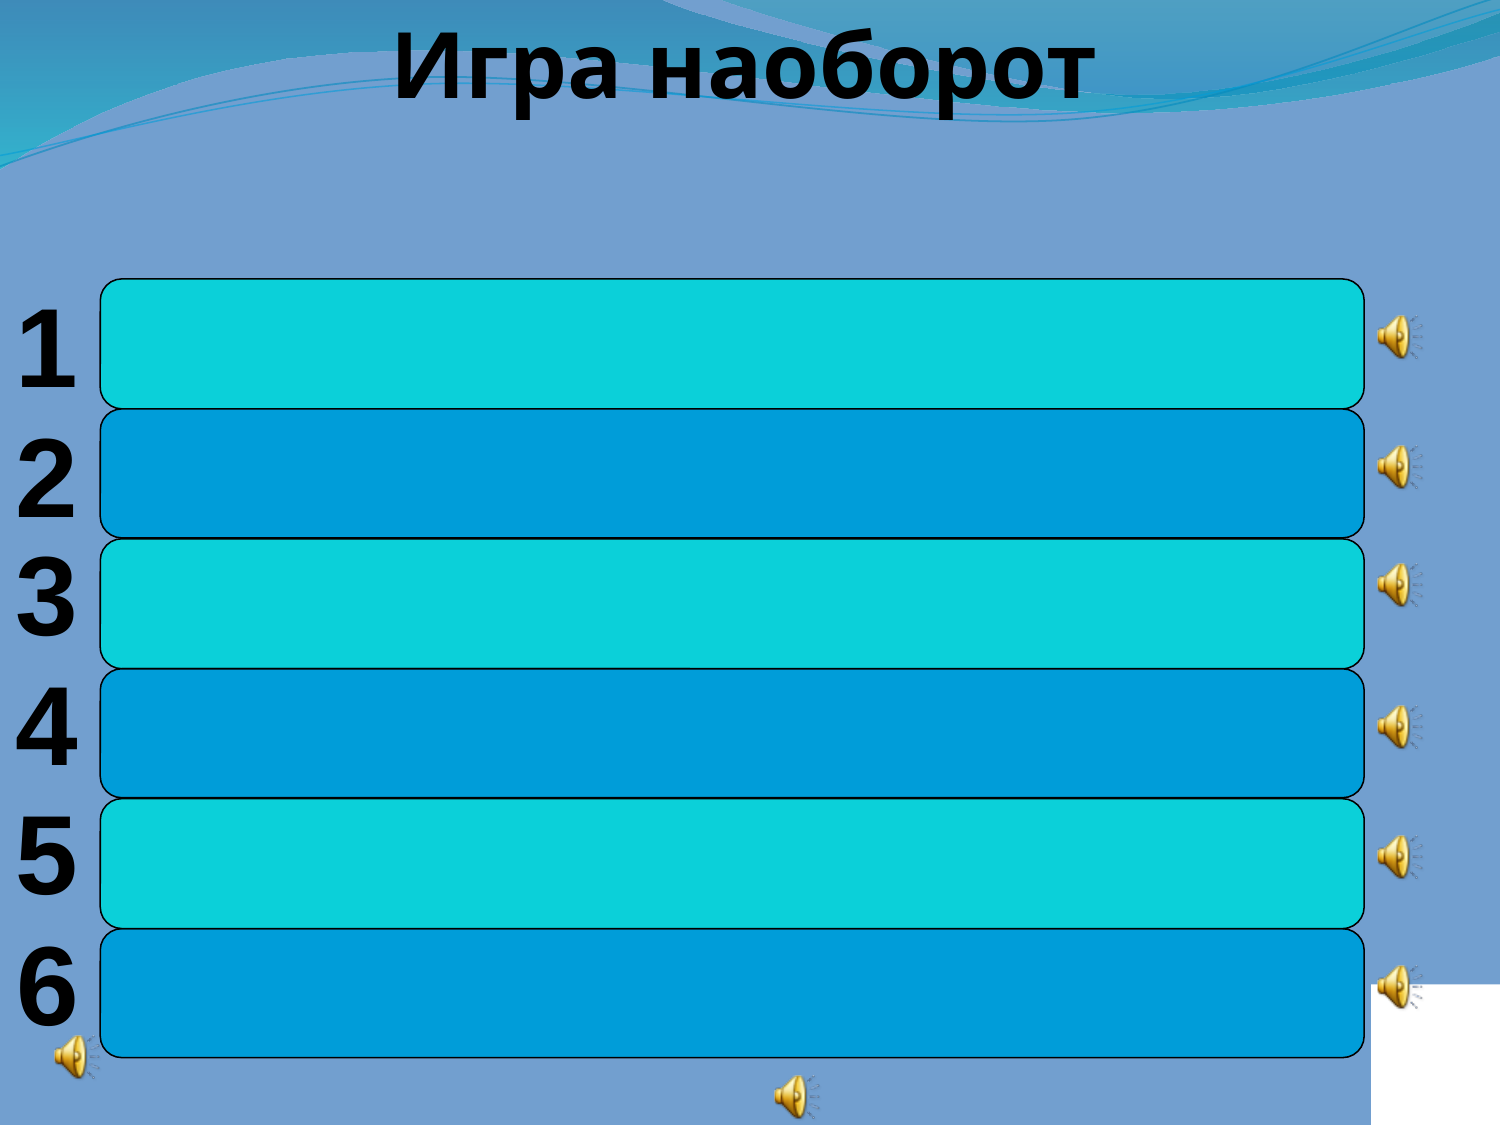

Игра наоборот
Волк и 7 козлят 15
Али – баба и 40 разбойников 30
Три поросенка 60
Три толстяка 120
12 месяцев 180
1000 и 1 ночь 240
1
2
3
4
5
6